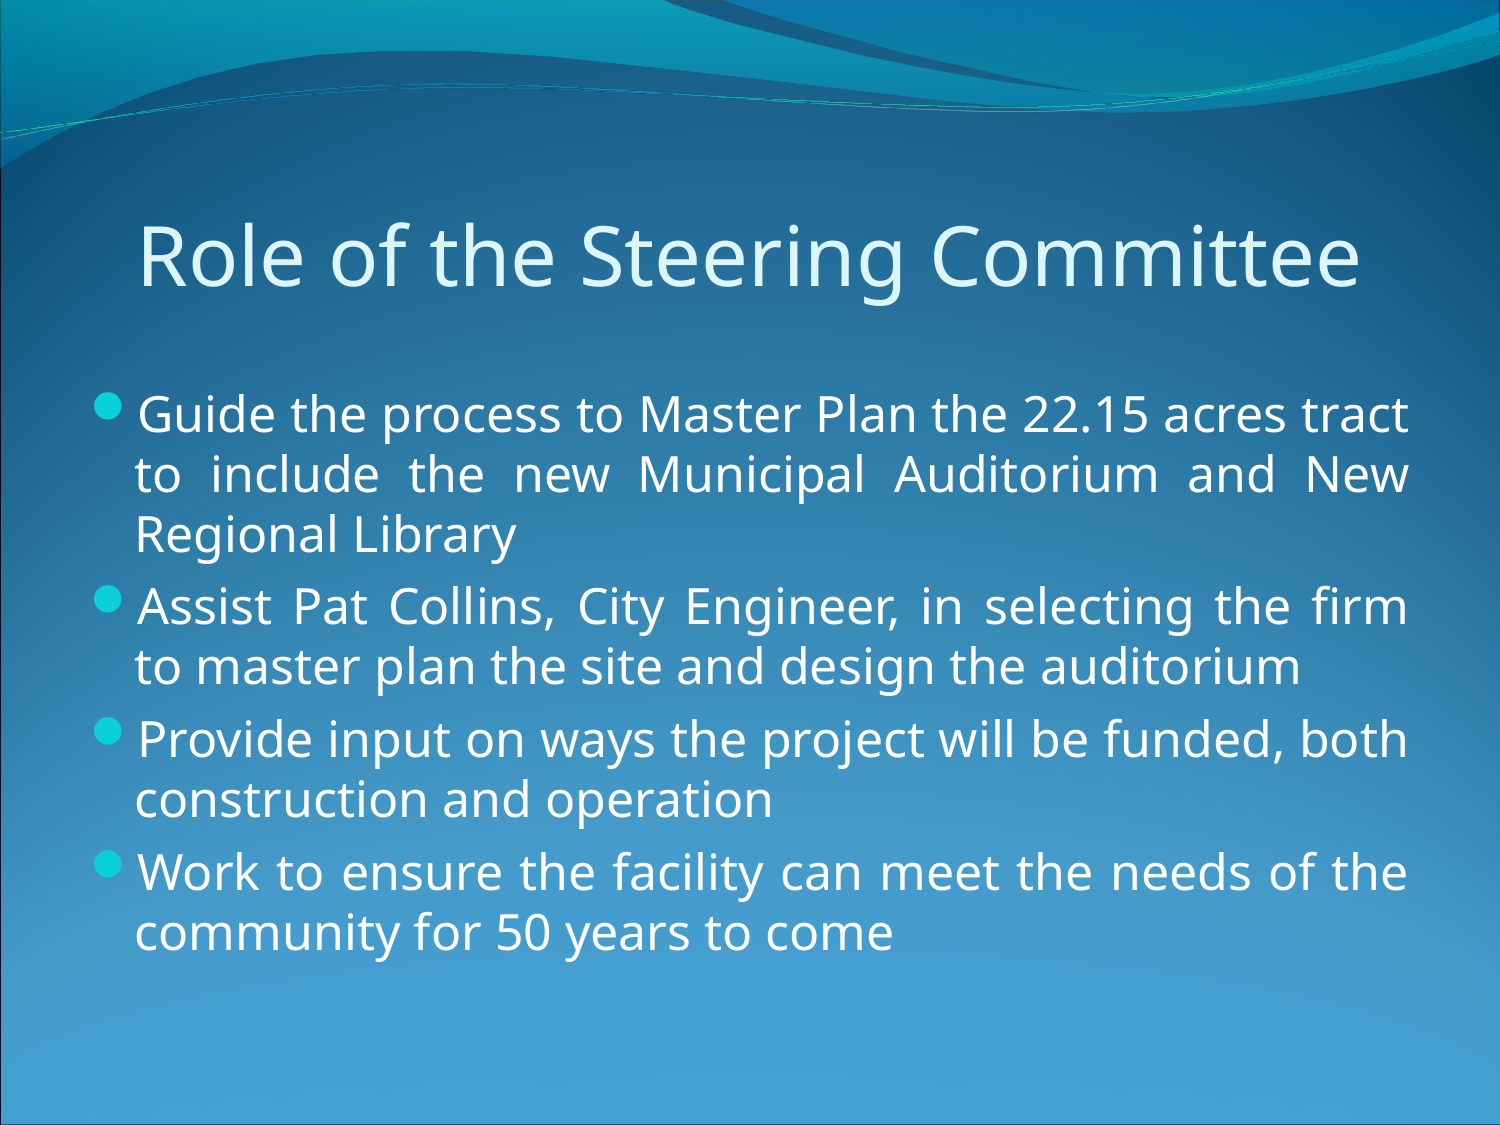

# Role of the Steering Committee
Guide the process to Master Plan the 22.15 acres tract to include the new Municipal Auditorium and New Regional Library
Assist Pat Collins, City Engineer, in selecting the firm to master plan the site and design the auditorium
Provide input on ways the project will be funded, both construction and operation
Work to ensure the facility can meet the needs of the community for 50 years to come